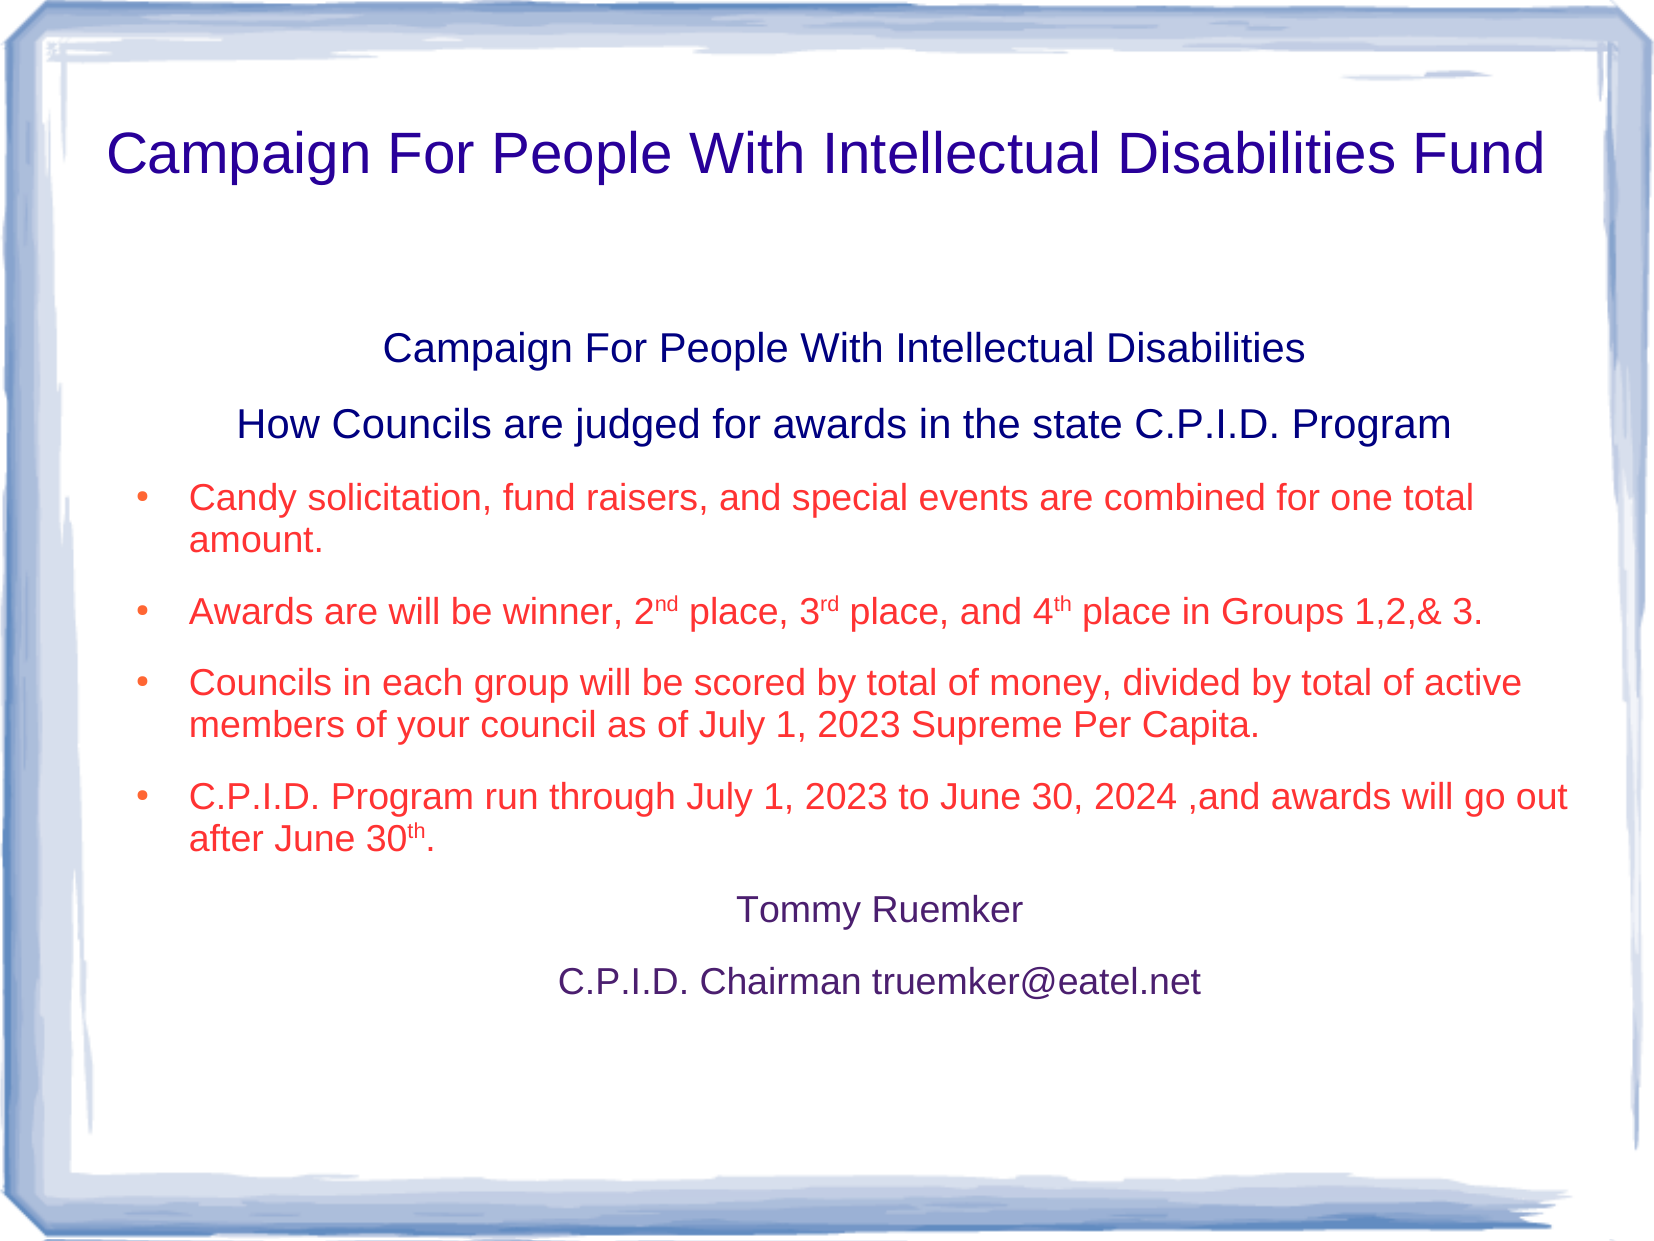

# Campaign For People With Intellectual Disabilities Fund
Campaign For People With Intellectual Disabilities
How Councils are judged for awards in the state C.P.I.D. Program
Candy solicitation, fund raisers, and special events are combined for one total amount.
Awards are will be winner, 2nd place, 3rd place, and 4th place in Groups 1,2,& 3.
Councils in each group will be scored by total of money, divided by total of active members of your council as of July 1, 2023 Supreme Per Capita.
C.P.I.D. Program run through July 1, 2023 to June 30, 2024 ,and awards will go out after June 30th.
Tommy Ruemker
C.P.I.D. Chairman truemker@eatel.net